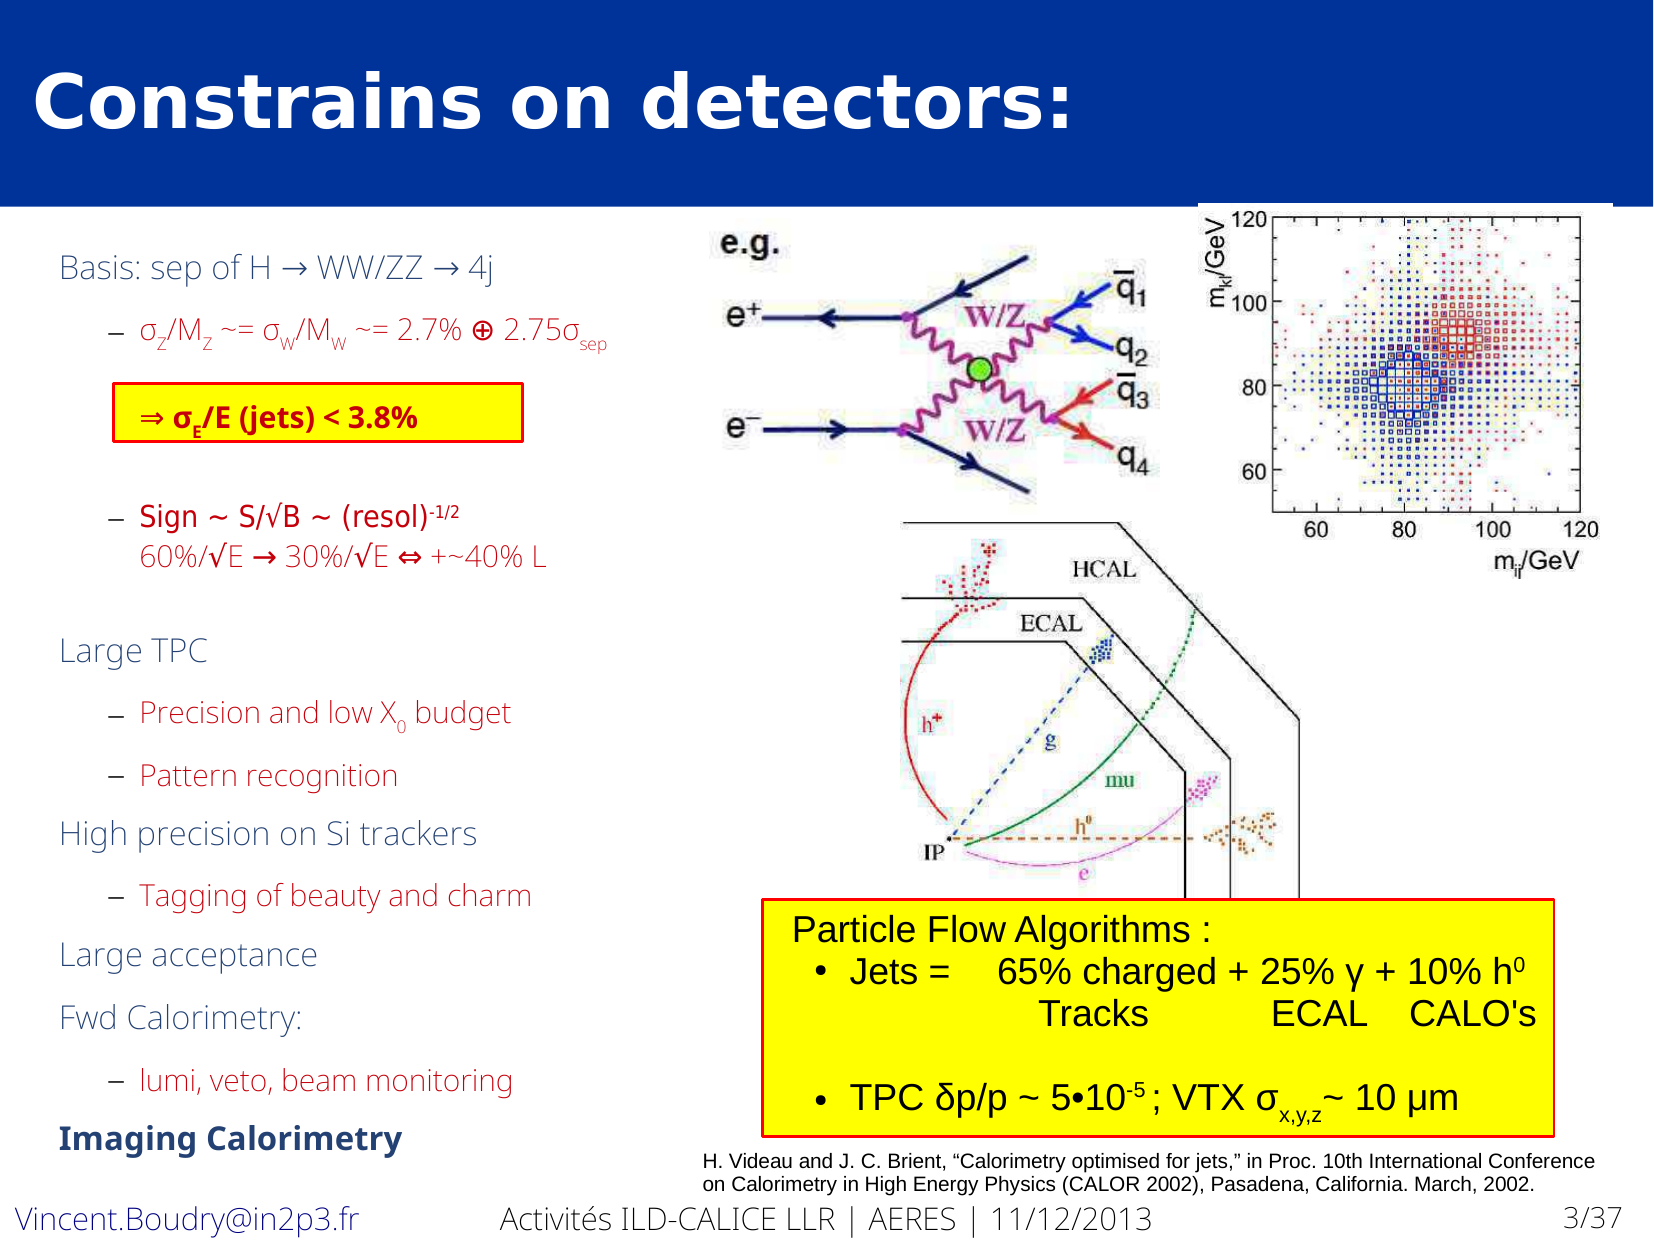

# Constrains on detectors:
Basis: sep of H → WW/ZZ → 4j
σZ/MZ ~= σW/MW ~= 2.7% ⊕ 2.75σsep
⇒ σE/E (jets) < 3.8%
Sign ~ S/√B ~ (resol)-1/2
60%/√E → 30%/√E ⇔ +~40% L
Large TPC
Precision and low X0 budget
Pattern recognition
High precision on Si trackers
Tagging of beauty and charm
Large acceptance
Fwd Calorimetry:
lumi, veto, beam monitoring
Imaging Calorimetry
Particle Flow Algorithms :
Jets = 	65% charged + 25% γ + 10% h0
		 Tracks	 ECAL CALO's
TPC δp/p ~ 5•10-5 ; VTX σx,y,z~ 10 μm
H. Videau and J. C. Brient, “Calorimetry optimised for jets,” in Proc. 10th International Conference on Calorimetry in High Energy Physics (CALOR 2002), Pasadena, California. March, 2002.
Activités ILD-CALICE LLR | AERES | 11/12/2013
3